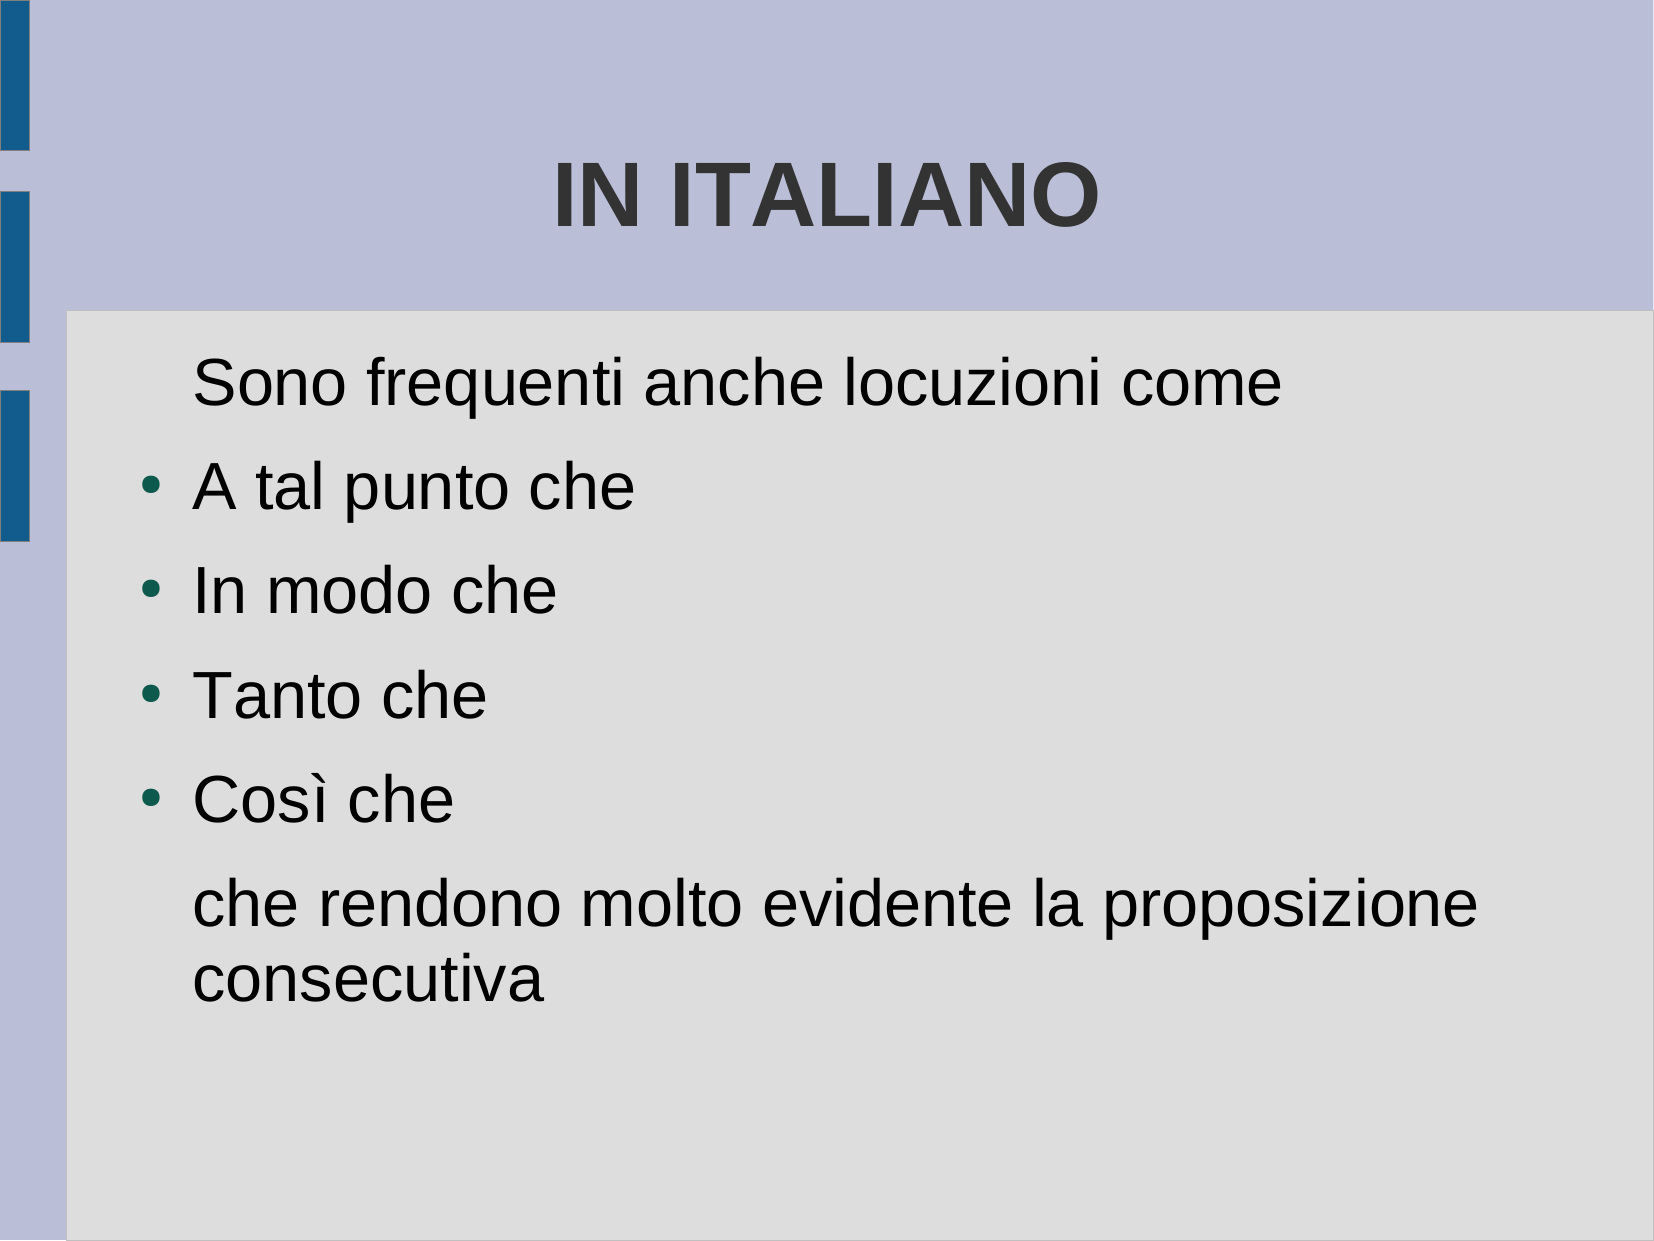

# IN ITALIANO
Sono frequenti anche locuzioni come
A tal punto che
In modo che
Tanto che
Così che
che rendono molto evidente la proposizione consecutiva